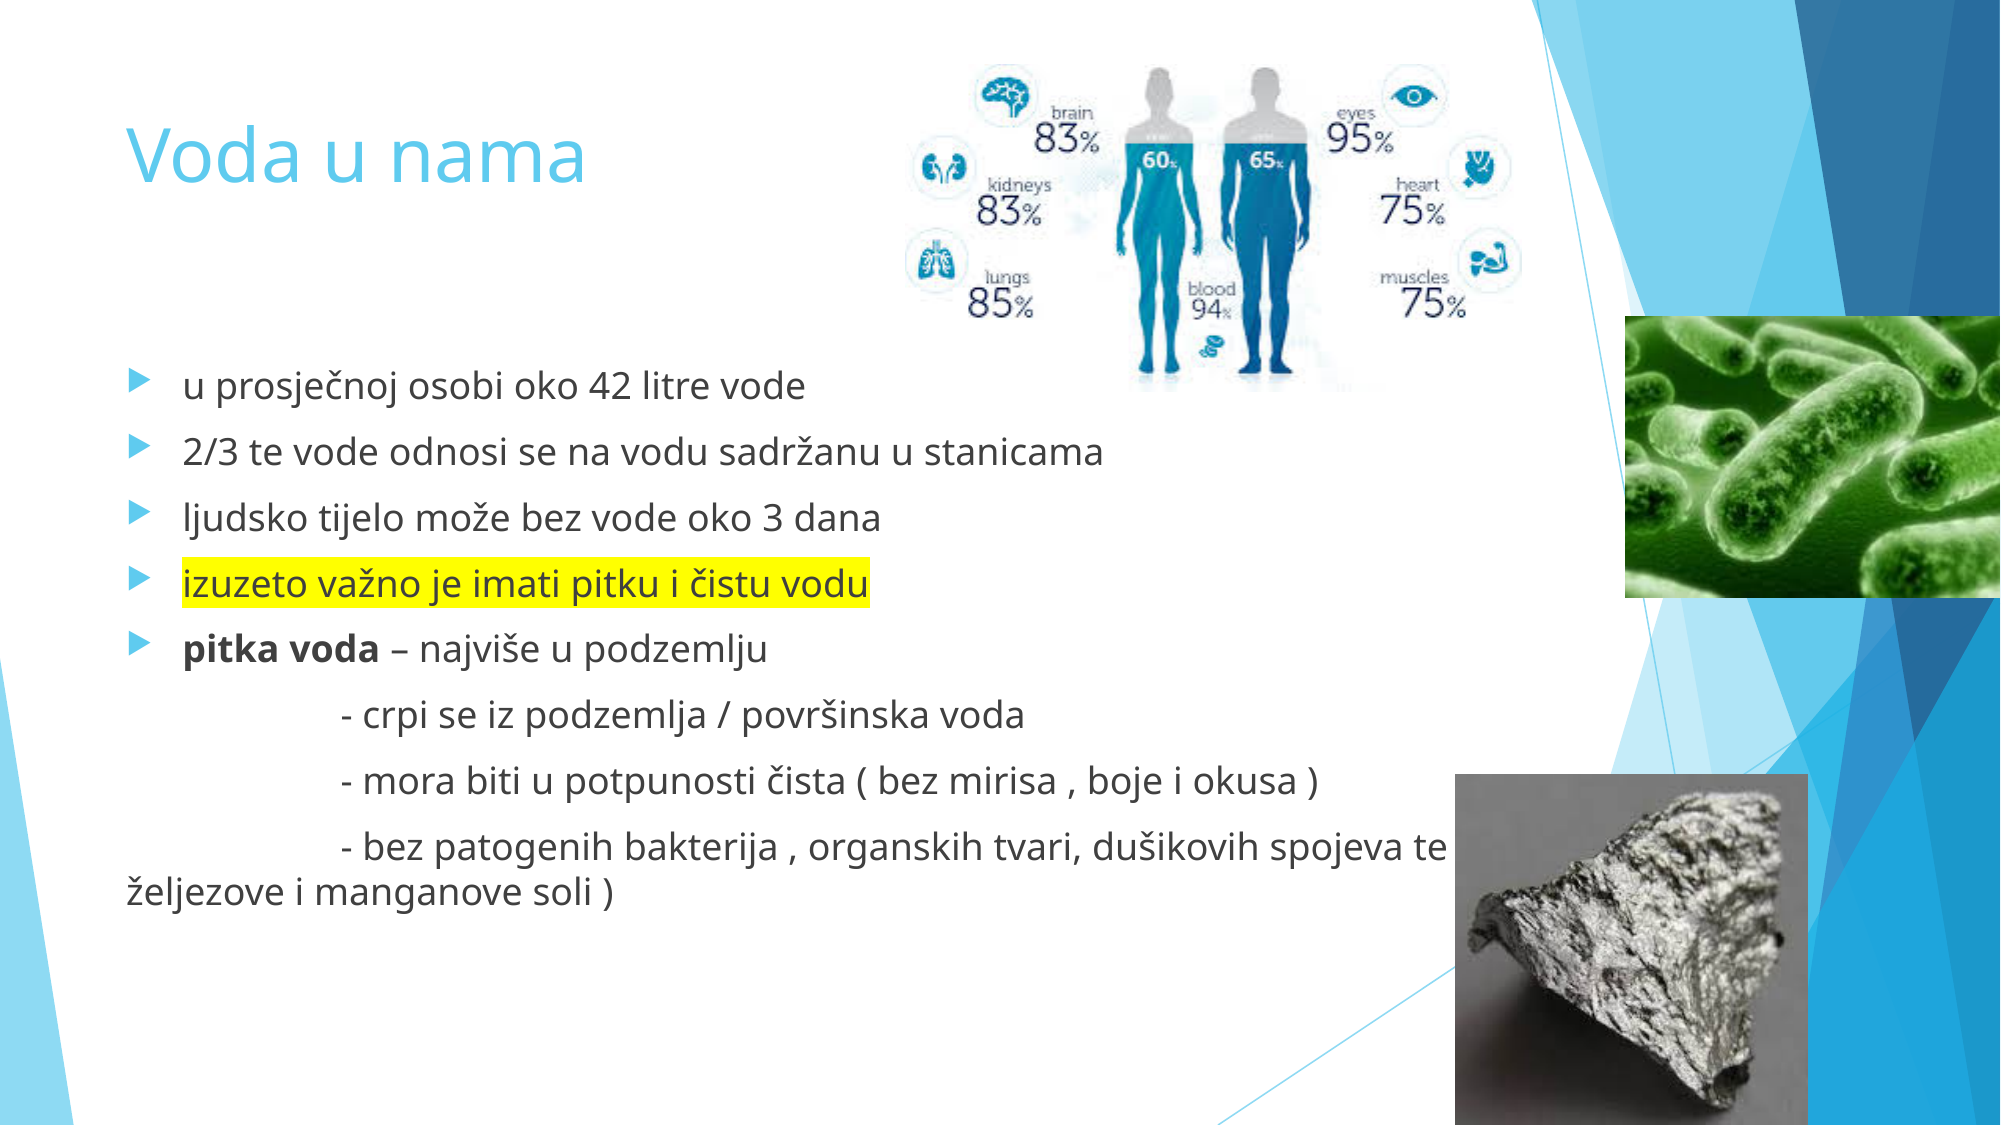

# Voda u nama
u prosječnoj osobi oko 42 litre vode
2/3 te vode odnosi se na vodu sadržanu u stanicama
ljudsko tijelo može bez vode oko 3 dana
izuzeto važno je imati pitku i čistu vodu
pitka voda – najviše u podzemlju
 - crpi se iz podzemlja / površinska voda
 - mora biti u potpunosti čista ( bez mirisa , boje i okusa )
 - bez patogenih bakterija , organskih tvari, dušikovih spojeva te željezove i manganove soli )